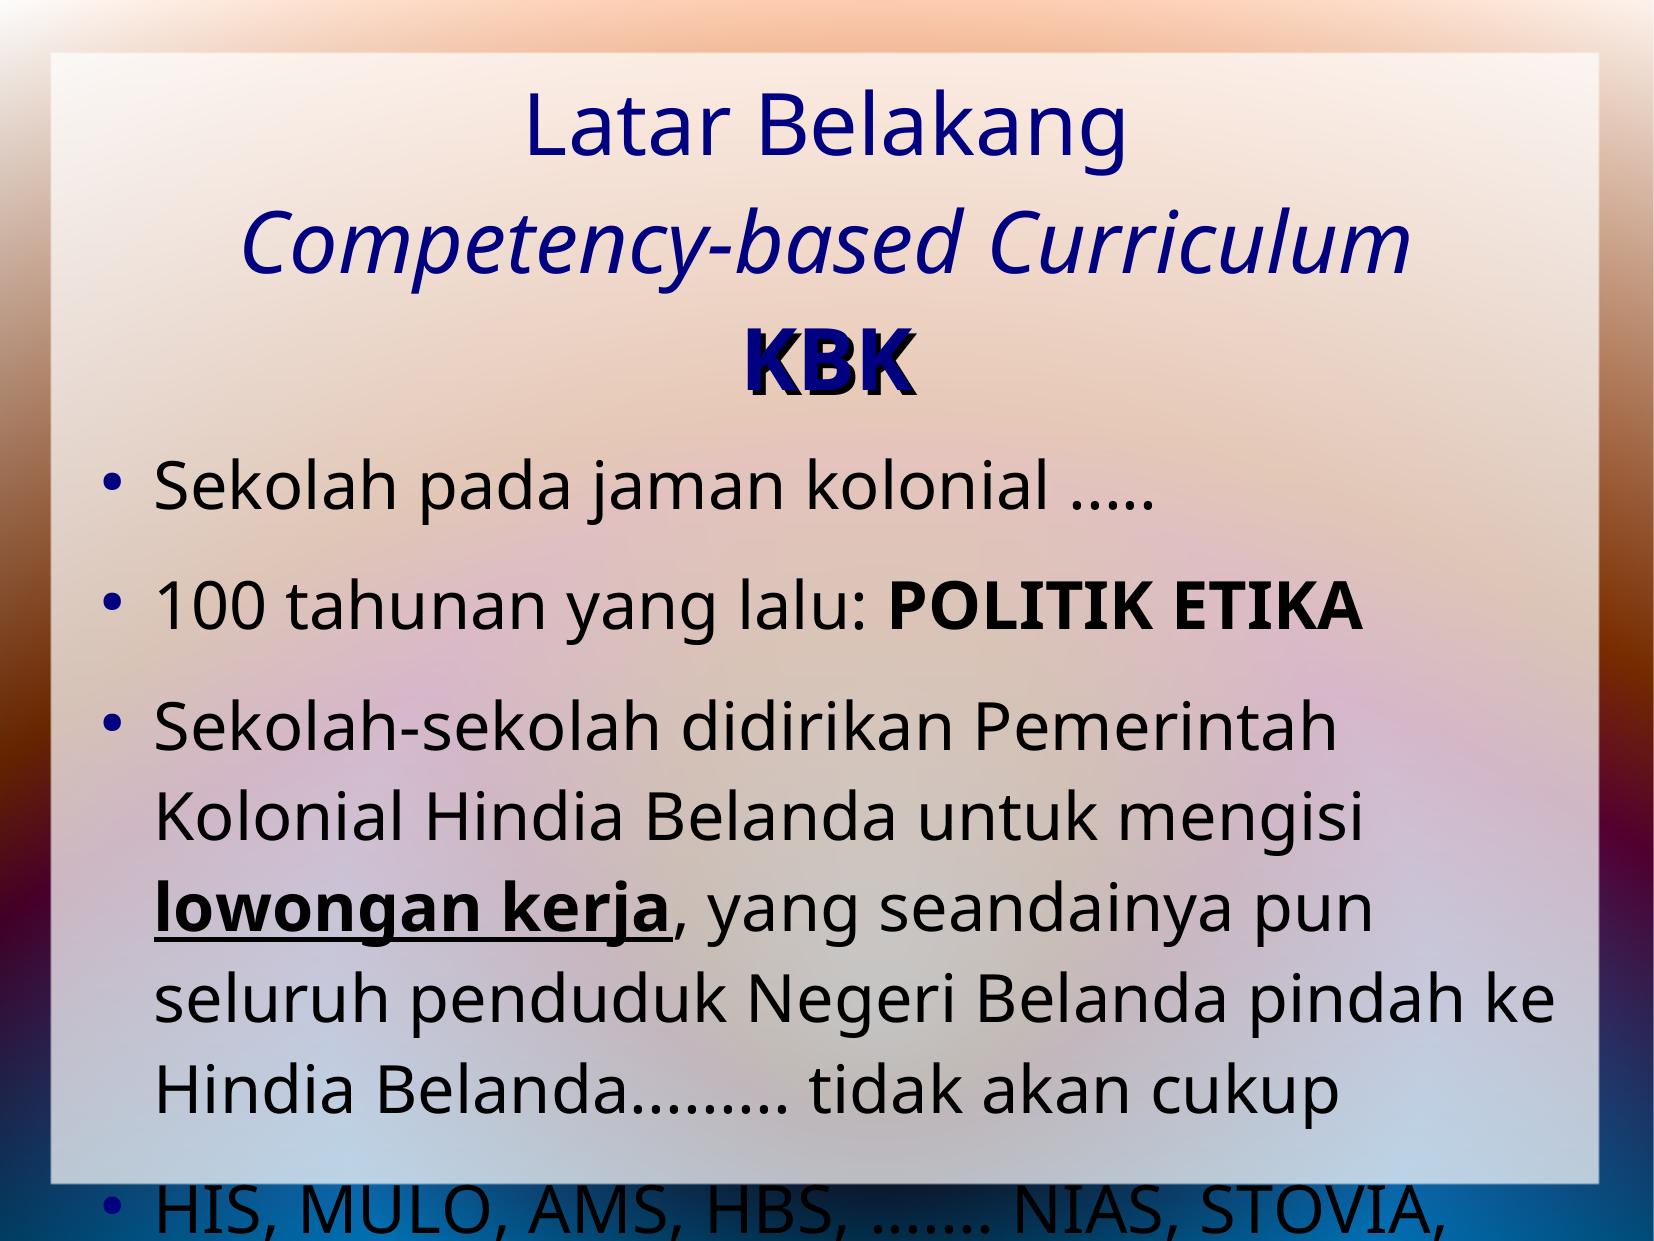

# Latar Belakang Competency-based Curriculum KBK
Sekolah pada jaman kolonial .....
100 tahunan yang lalu: POLITIK ETIKA
Sekolah-sekolah didirikan Pemerintah Kolonial Hindia Belanda untuk mengisi lowongan kerja, yang seandainya pun seluruh penduduk Negeri Belanda pindah ke Hindia Belanda......... tidak akan cukup
HIS, MULO, AMS, HBS, ....... NIAS, STOVIA, THS